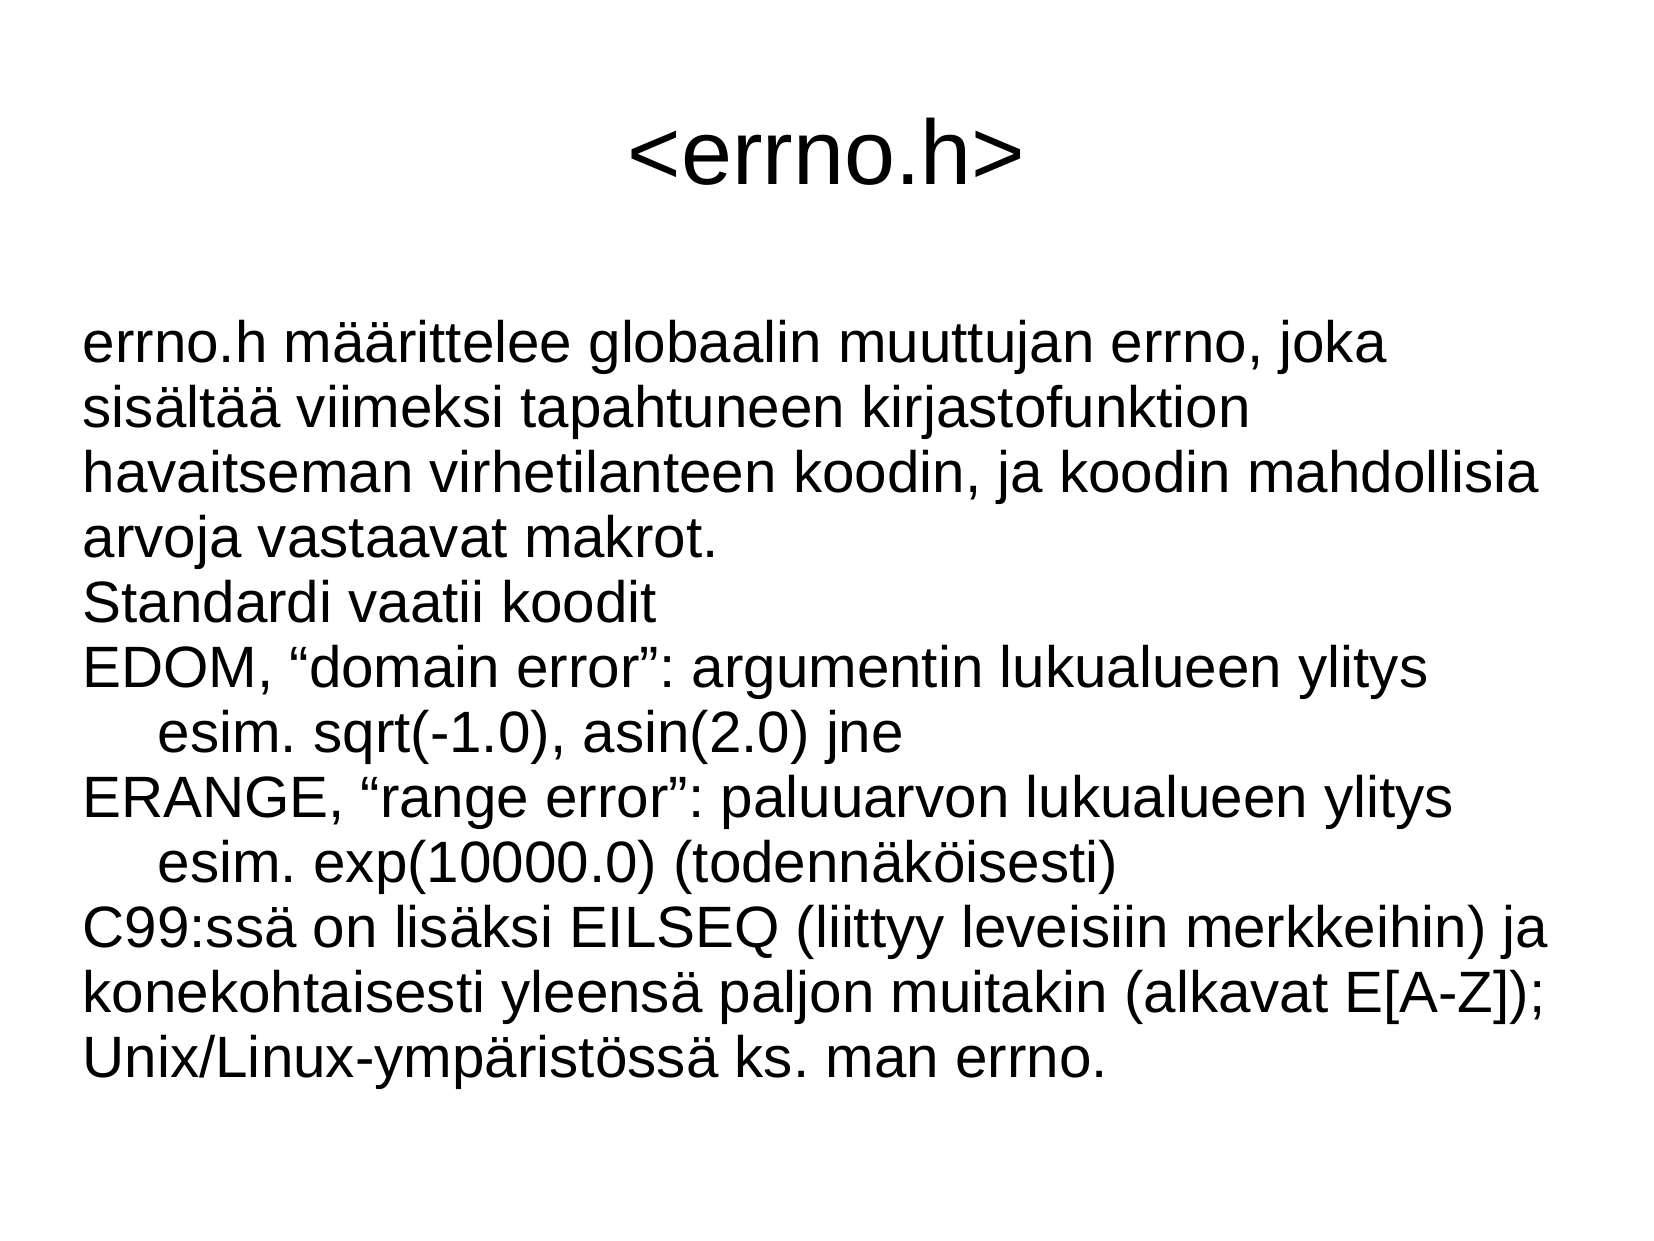

# <errno.h>
errno.h määrittelee globaalin muuttujan errno, joka sisältää viimeksi tapahtuneen kirjastofunktion havaitseman virhetilanteen koodin, ja koodin mahdollisia arvoja vastaavat makrot.
Standardi vaatii koodit
EDOM, “domain error”: argumentin lukualueen ylitys
	esim. sqrt(-1.0), asin(2.0) jne
ERANGE, “range error”: paluuarvon lukualueen ylitys
	esim. exp(10000.0) (todennäköisesti)
C99:ssä on lisäksi EILSEQ (liittyy leveisiin merkkeihin) ja konekohtaisesti yleensä paljon muitakin (alkavat E[A-Z]); Unix/Linux-ympäristössä ks. man errno.